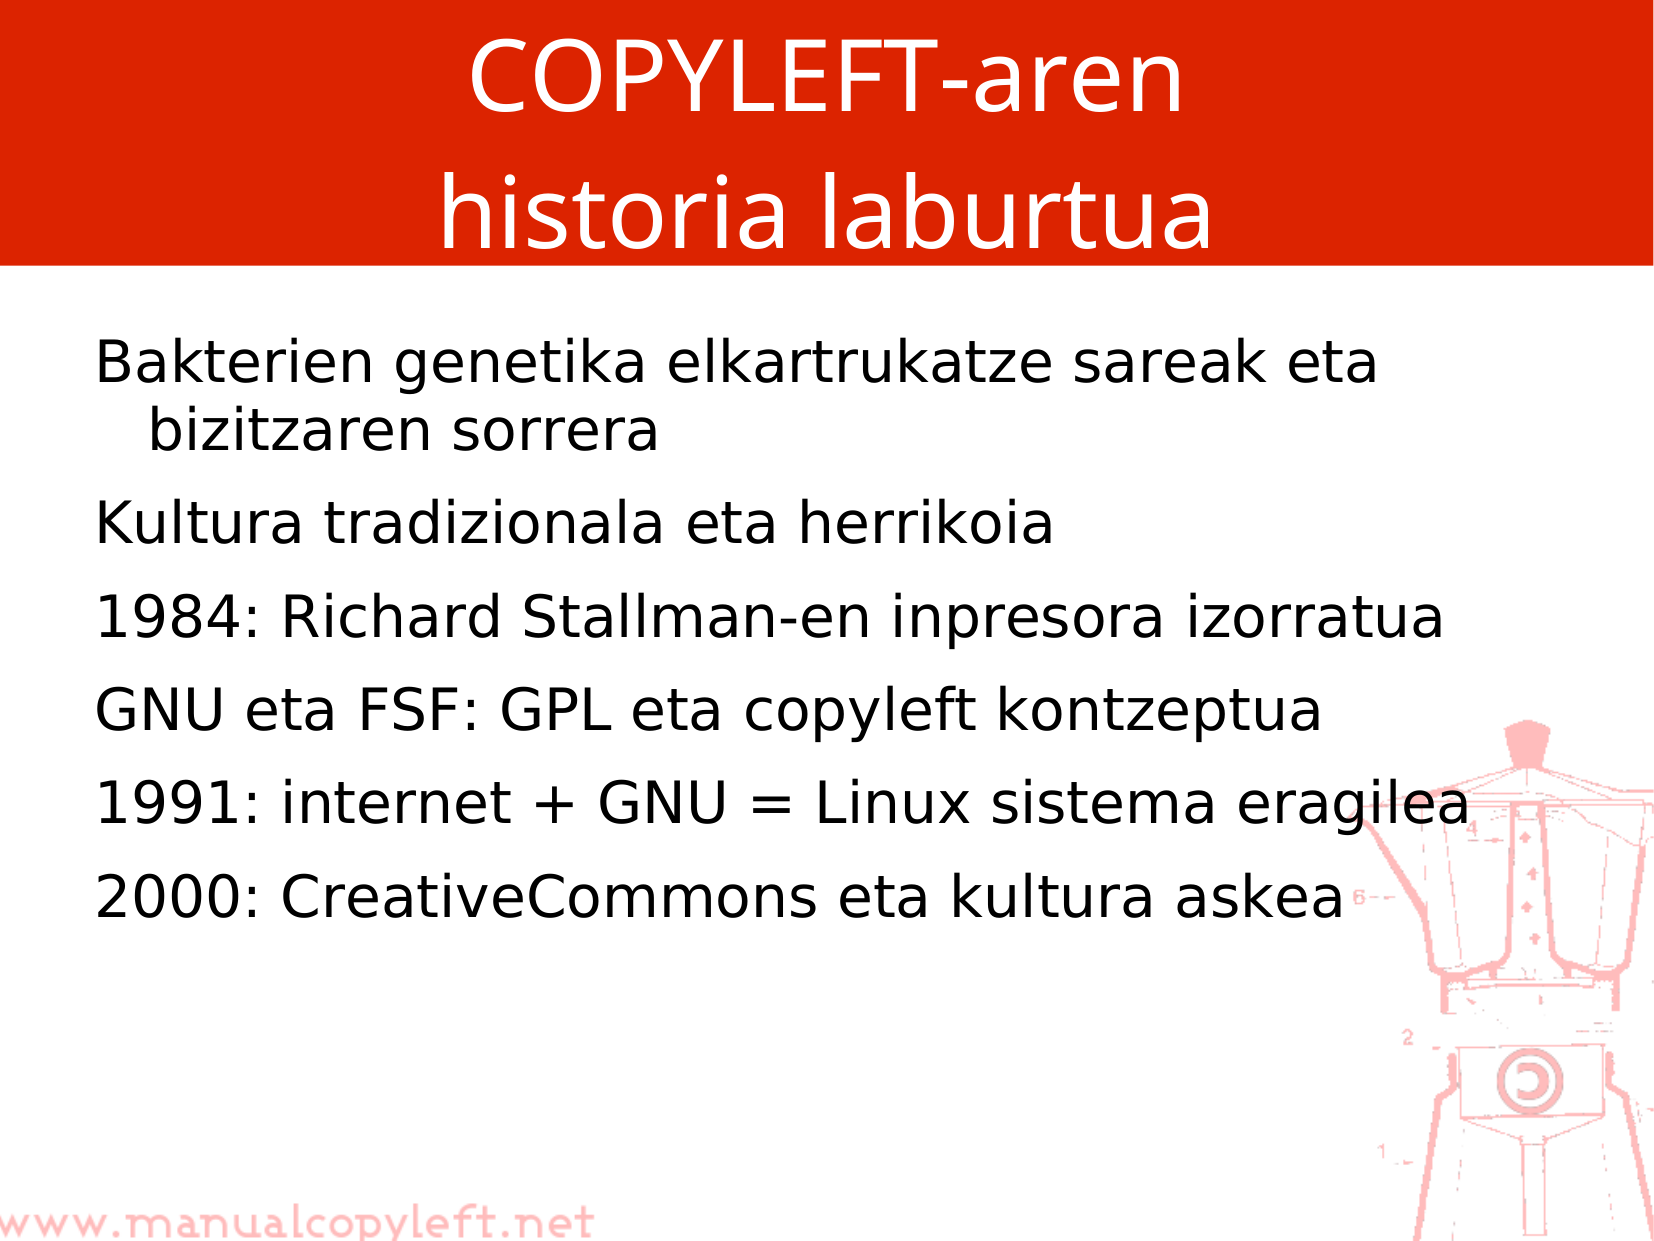

# COPYLEFT-aren historia laburtua
Bakterien genetika elkartrukatze sareak eta bizitzaren sorrera
Kultura tradizionala eta herrikoia
1984: Richard Stallman-en inpresora izorratua
GNU eta FSF: GPL eta copyleft kontzeptua
1991: internet + GNU = Linux sistema eragilea
2000: CreativeCommons eta kultura askea